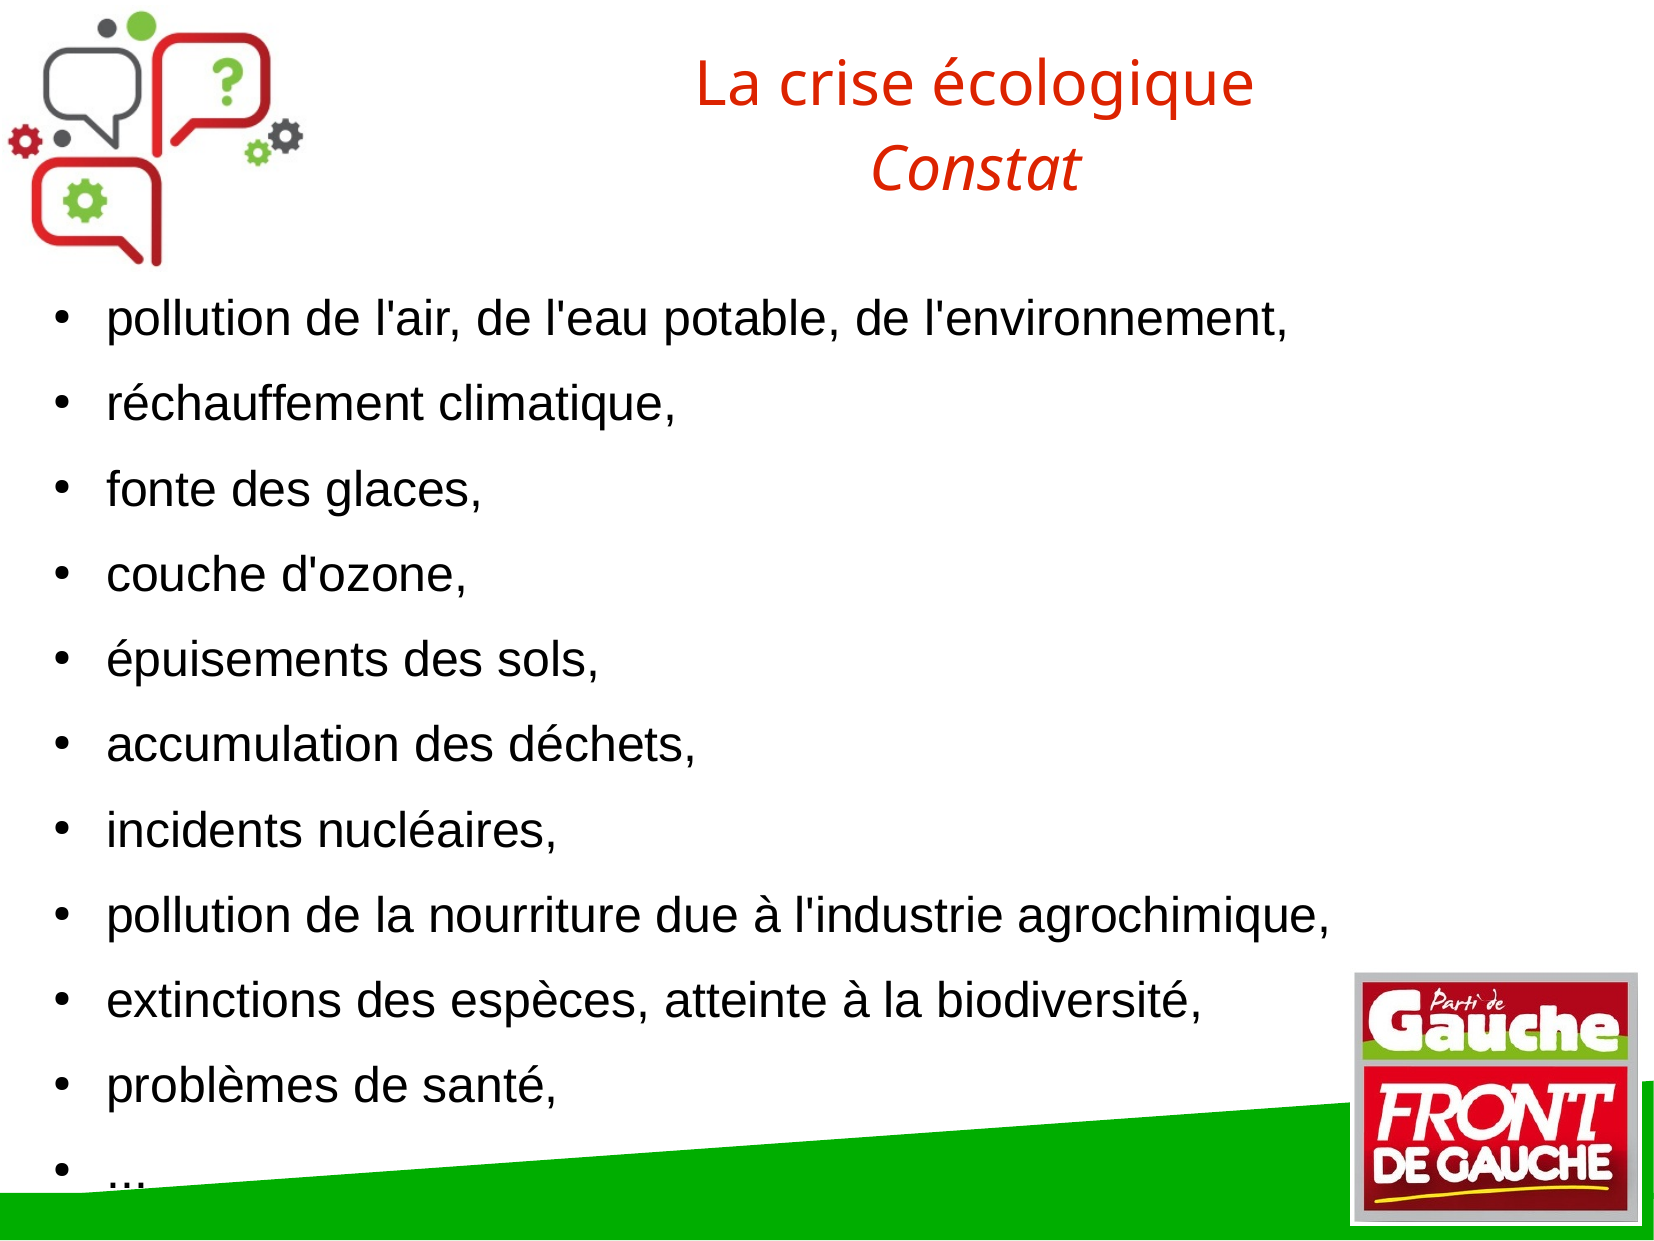

# La crise écologique Constat
pollution de l'air, de l'eau potable, de l'environnement,
réchauffement climatique,
fonte des glaces,
couche d'ozone,
épuisements des sols,
accumulation des déchets,
incidents nucléaires,
pollution de la nourriture due à l'industrie agrochimique,
extinctions des espèces, atteinte à la biodiversité,
problèmes de santé,
...